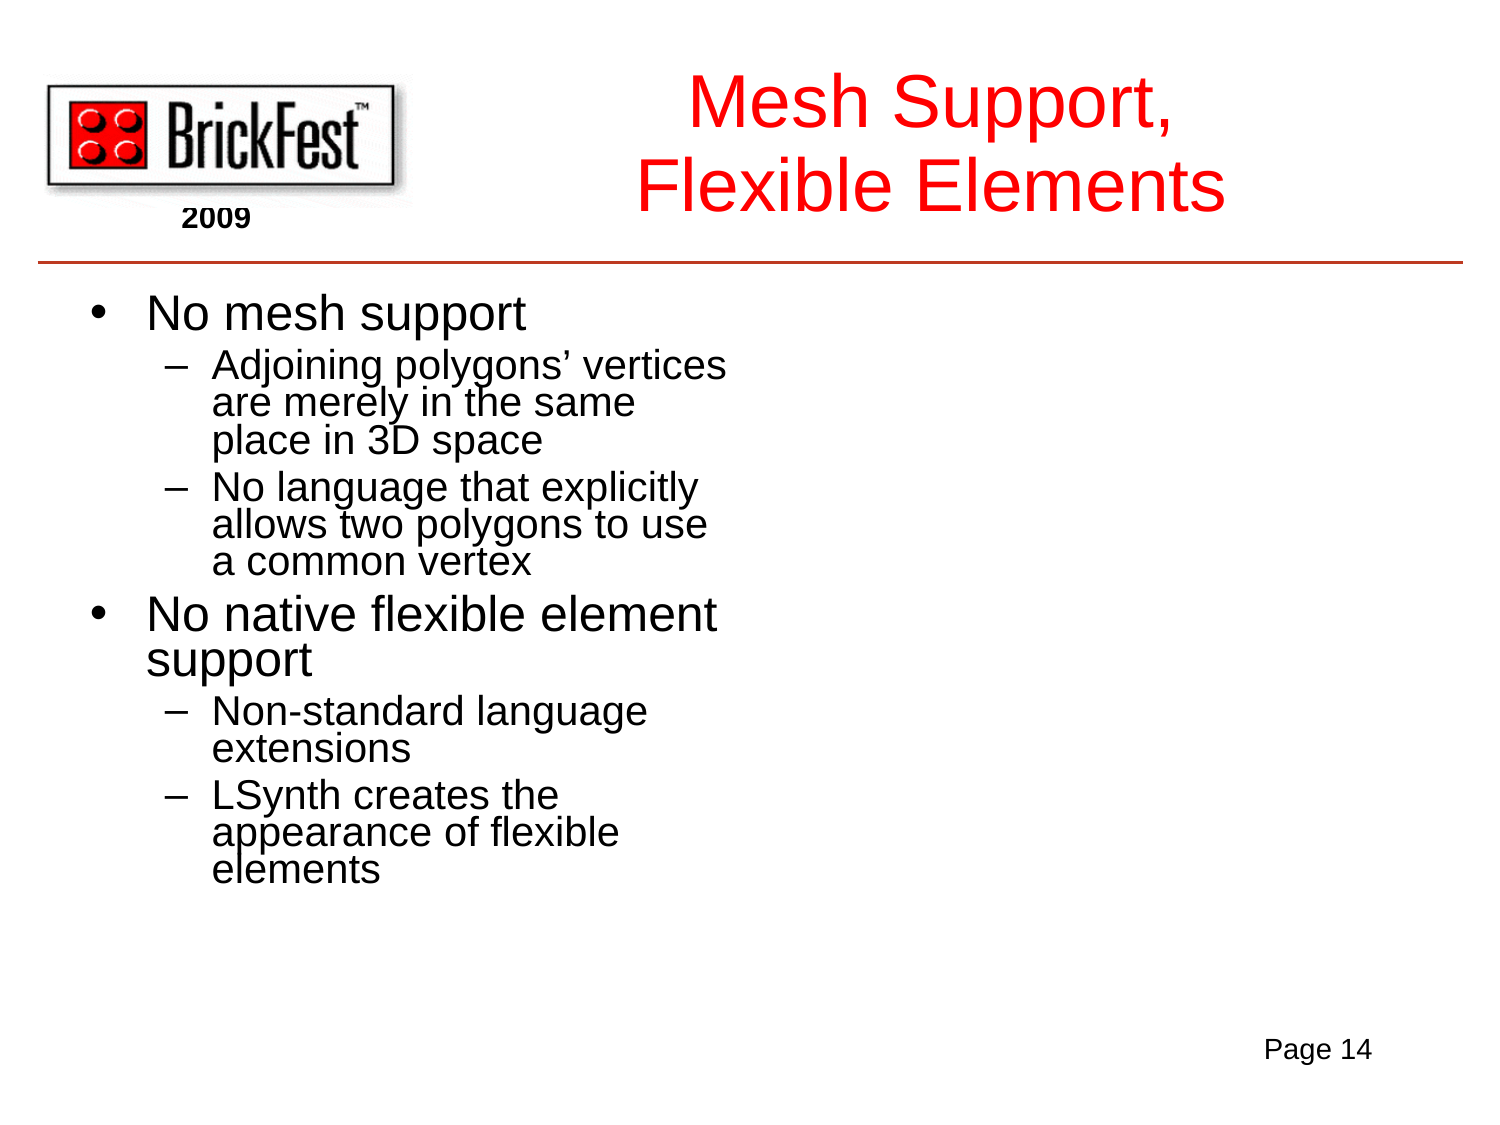

# Mesh Support, Flexible Elements
No mesh support
Adjoining polygons’ vertices are merely in the same place in 3D space
No language that explicitly allows two polygons to use a common vertex
No native flexible element support
Non-standard language extensions
LSynth creates the appearance of flexible elements
14